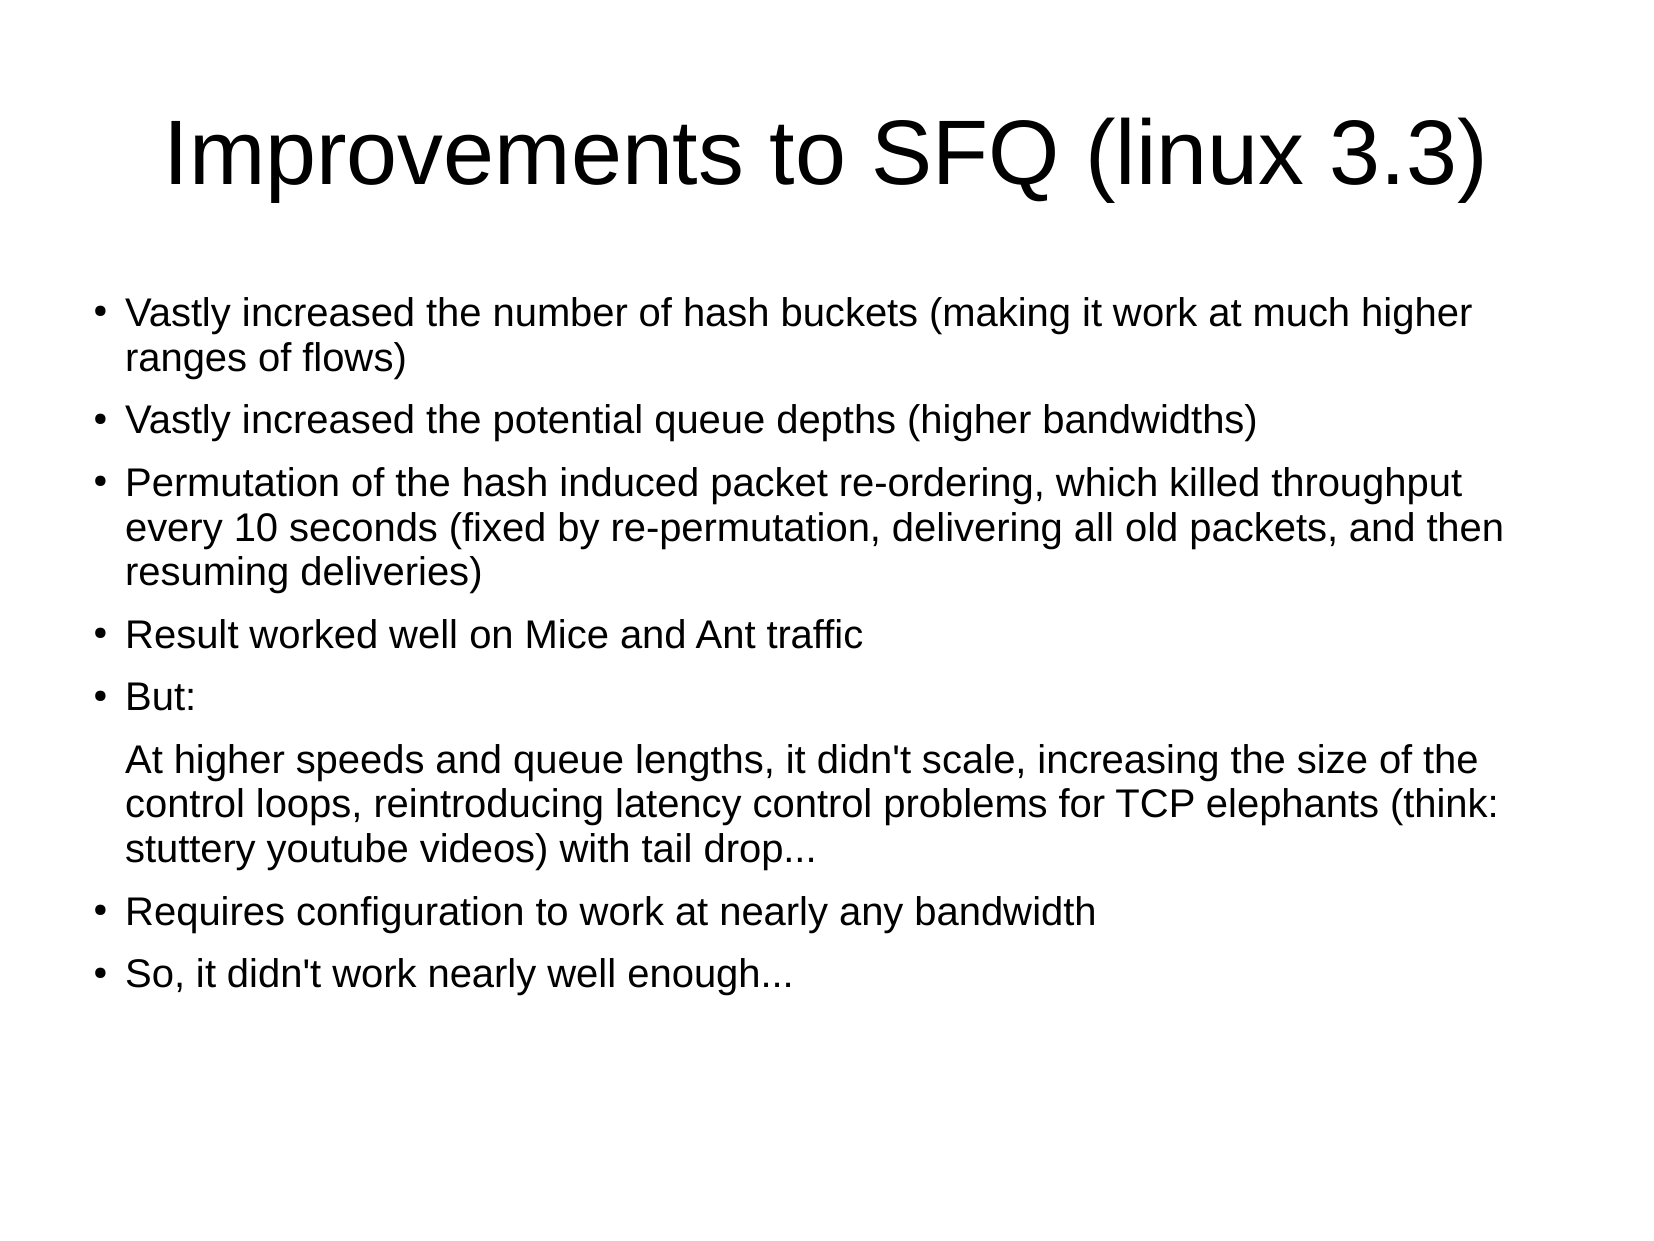

# Improvements to SFQ (linux 3.3)
Vastly increased the number of hash buckets (making it work at much higher ranges of flows)
Vastly increased the potential queue depths (higher bandwidths)
Permutation of the hash induced packet re-ordering, which killed throughput every 10 seconds (fixed by re-permutation, delivering all old packets, and then resuming deliveries)
Result worked well on Mice and Ant traffic
But:
At higher speeds and queue lengths, it didn't scale, increasing the size of the control loops, reintroducing latency control problems for TCP elephants (think: stuttery youtube videos) with tail drop...
Requires configuration to work at nearly any bandwidth
So, it didn't work nearly well enough...